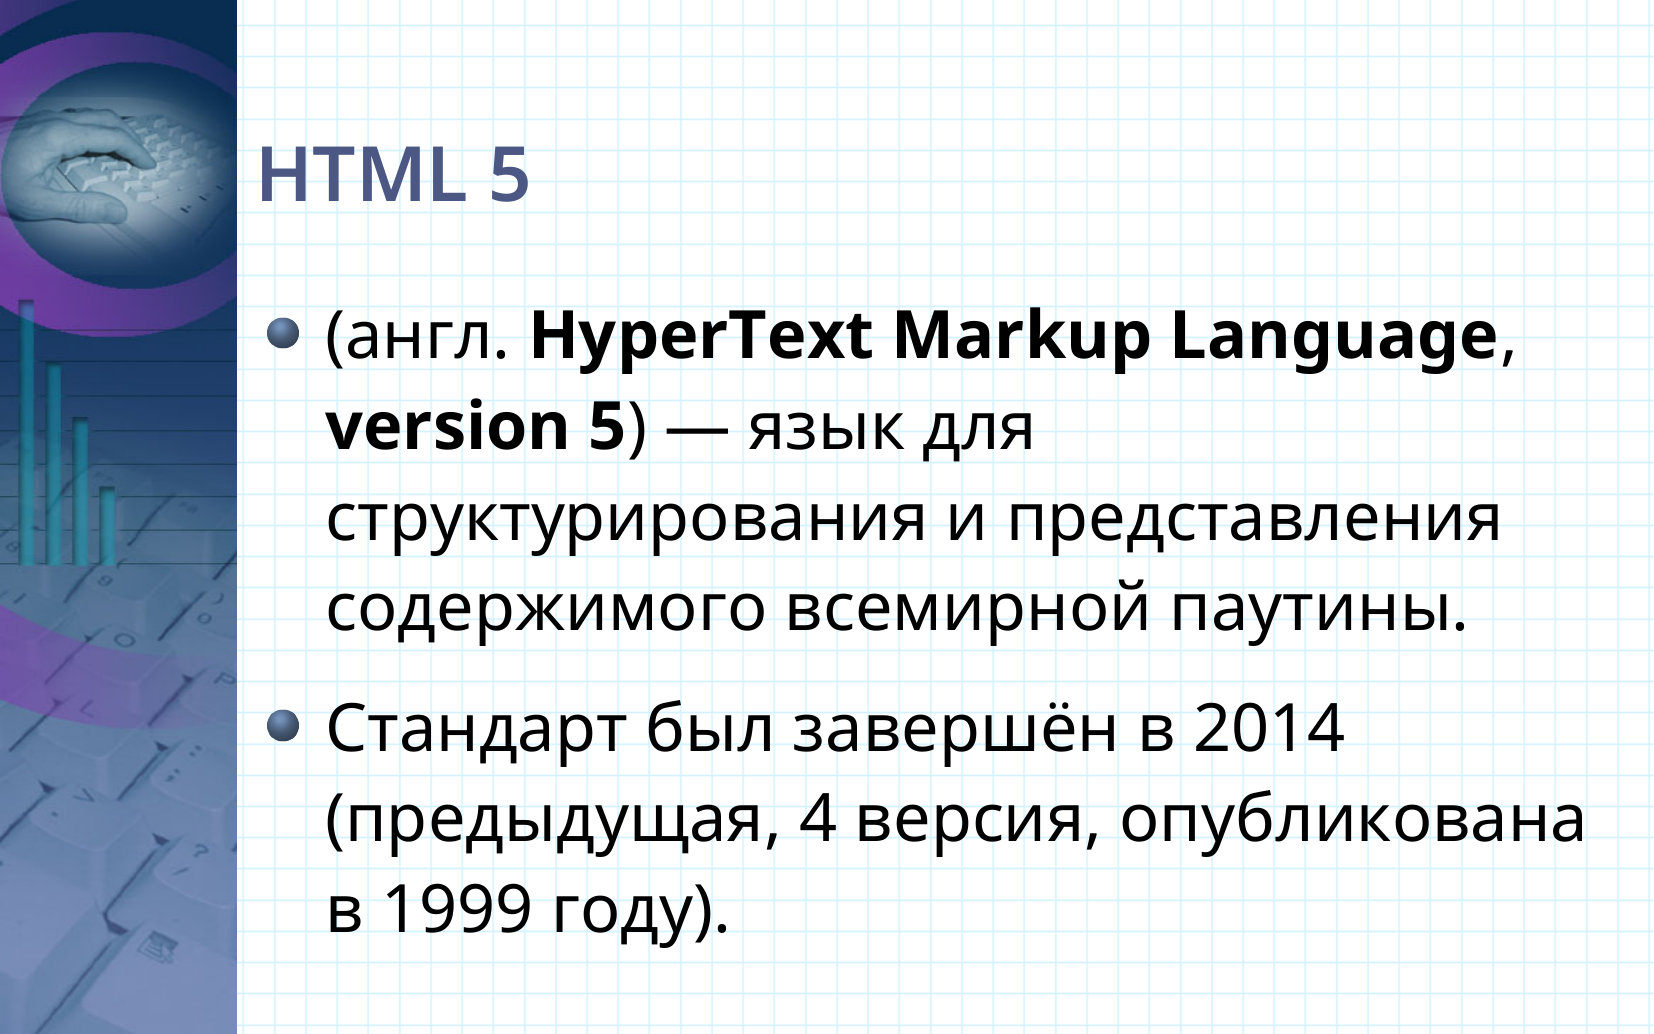

# HTML 5
(англ. HyperText Markup Language, version 5) — язык для структурирования и представления содержимого всемирной паутины.
Стандарт был завершён в 2014 (предыдущая, 4 версия, опубликована в 1999 году).